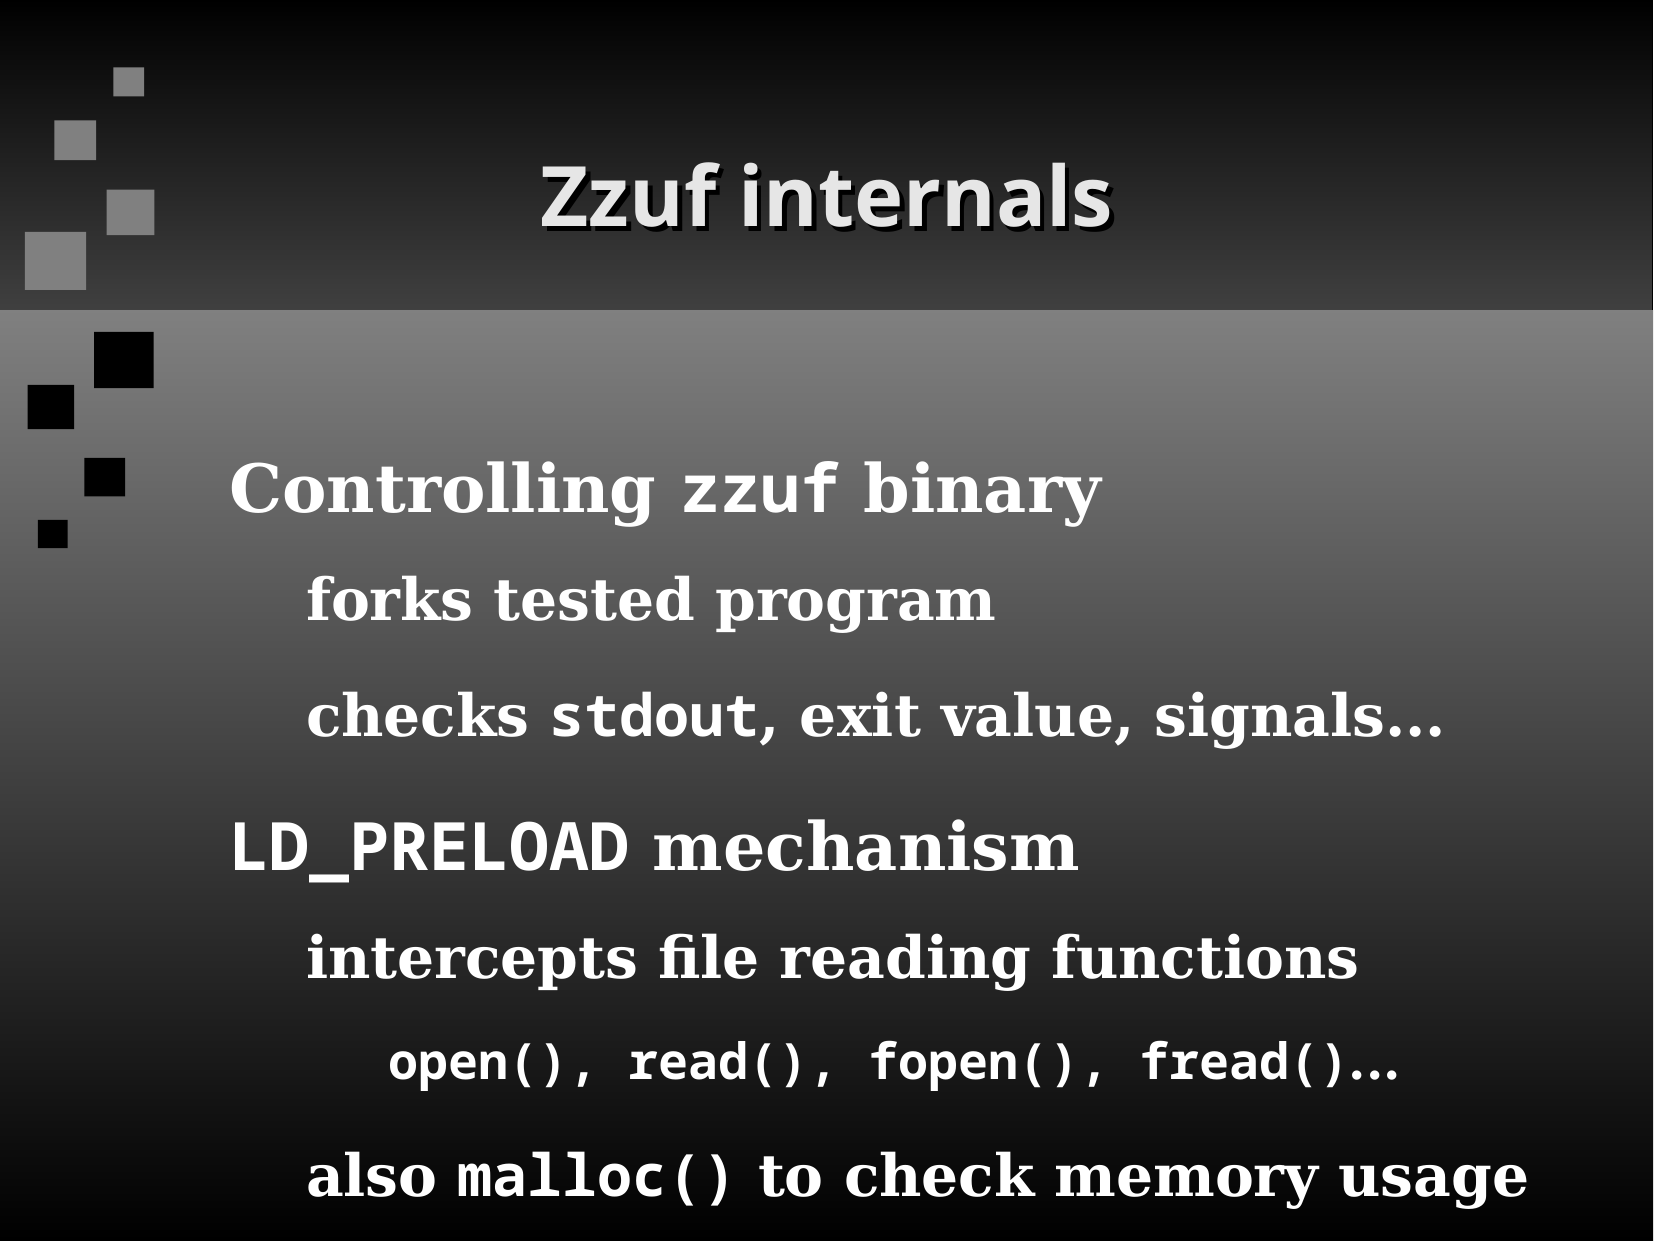

# Zzuf internals
Controlling zzuf binary
forks tested program
checks stdout, exit value, signals...
LD_PRELOAD mechanism
intercepts file reading functions
open(), read(), fopen(), fread()...
also malloc() to check memory usage